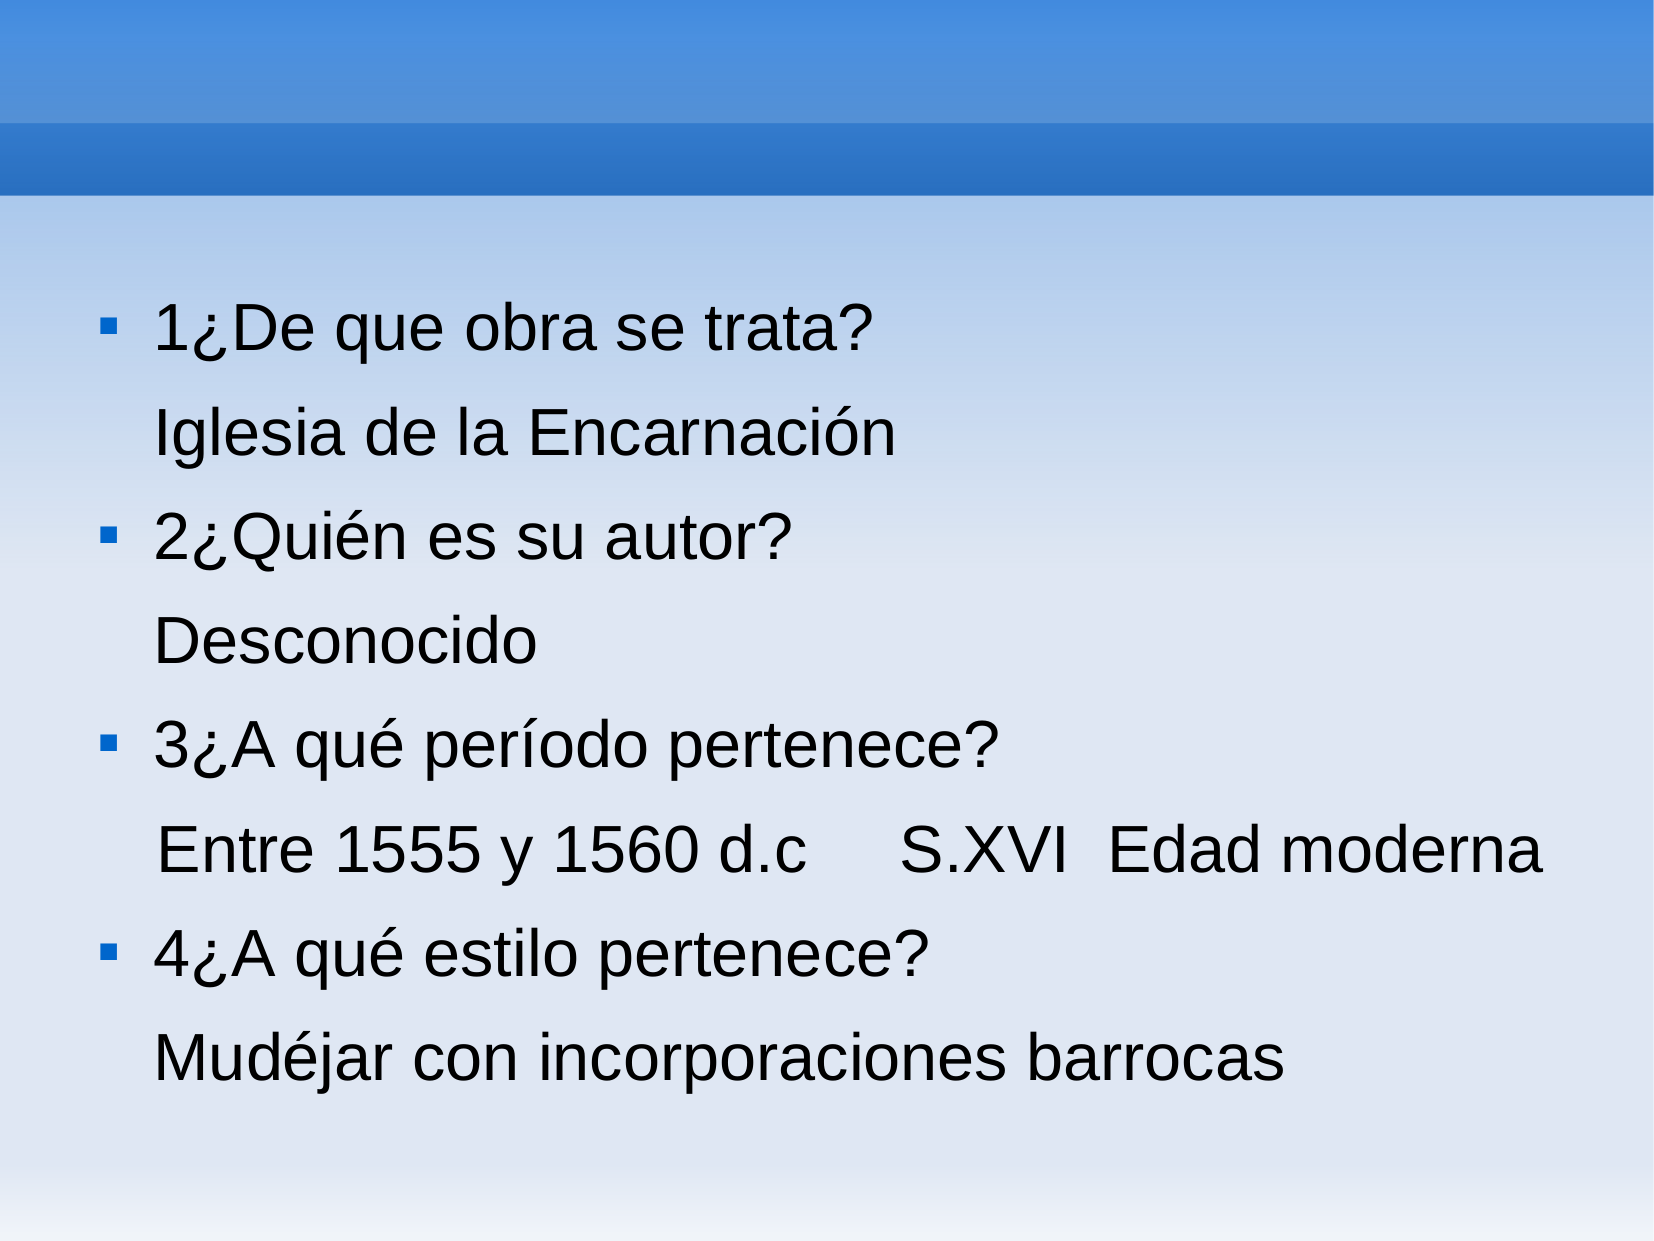

#
1¿De que obra se trata?
Iglesia de la Encarnación
2¿Quién es su autor?
Desconocido
3¿A qué período pertenece?
 Entre 1555 y 1560 d.c S.XVI Edad moderna
4¿A qué estilo pertenece?
Mudéjar con incorporaciones barrocas